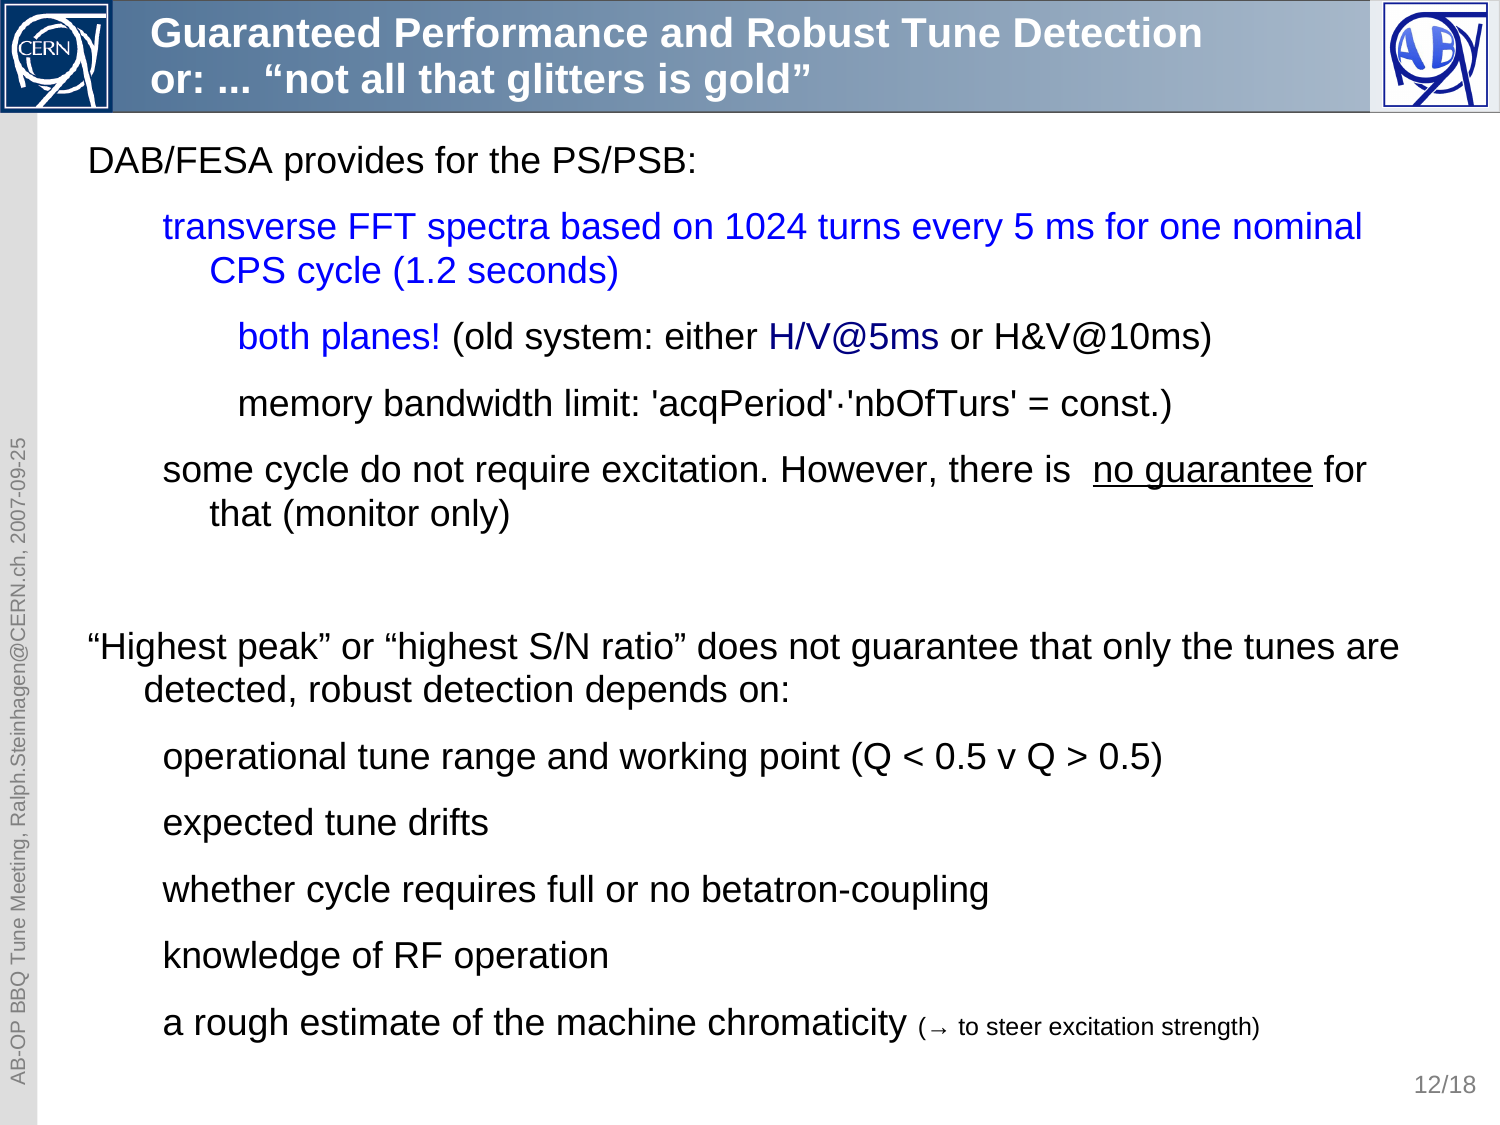

# Guaranteed Performance and Robust Tune Detection or: ... “not all that glitters is gold”
DAB/FESA provides for the PS/PSB:
transverse FFT spectra based on 1024 turns every 5 ms for one nominal CPS cycle (1.2 seconds)
both planes! (old system: either H/V@5ms or H&V@10ms)
memory bandwidth limit: 'acqPeriod'·'nbOfTurs' = const.)
some cycle do not require excitation. However, there is no guarantee for that (monitor only)
“Highest peak” or “highest S/N ratio” does not guarantee that only the tunes are detected, robust detection depends on:
operational tune range and working point (Q < 0.5 v Q > 0.5)
expected tune drifts
whether cycle requires full or no betatron-coupling
knowledge of RF operation
a rough estimate of the machine chromaticity (→ to steer excitation strength)